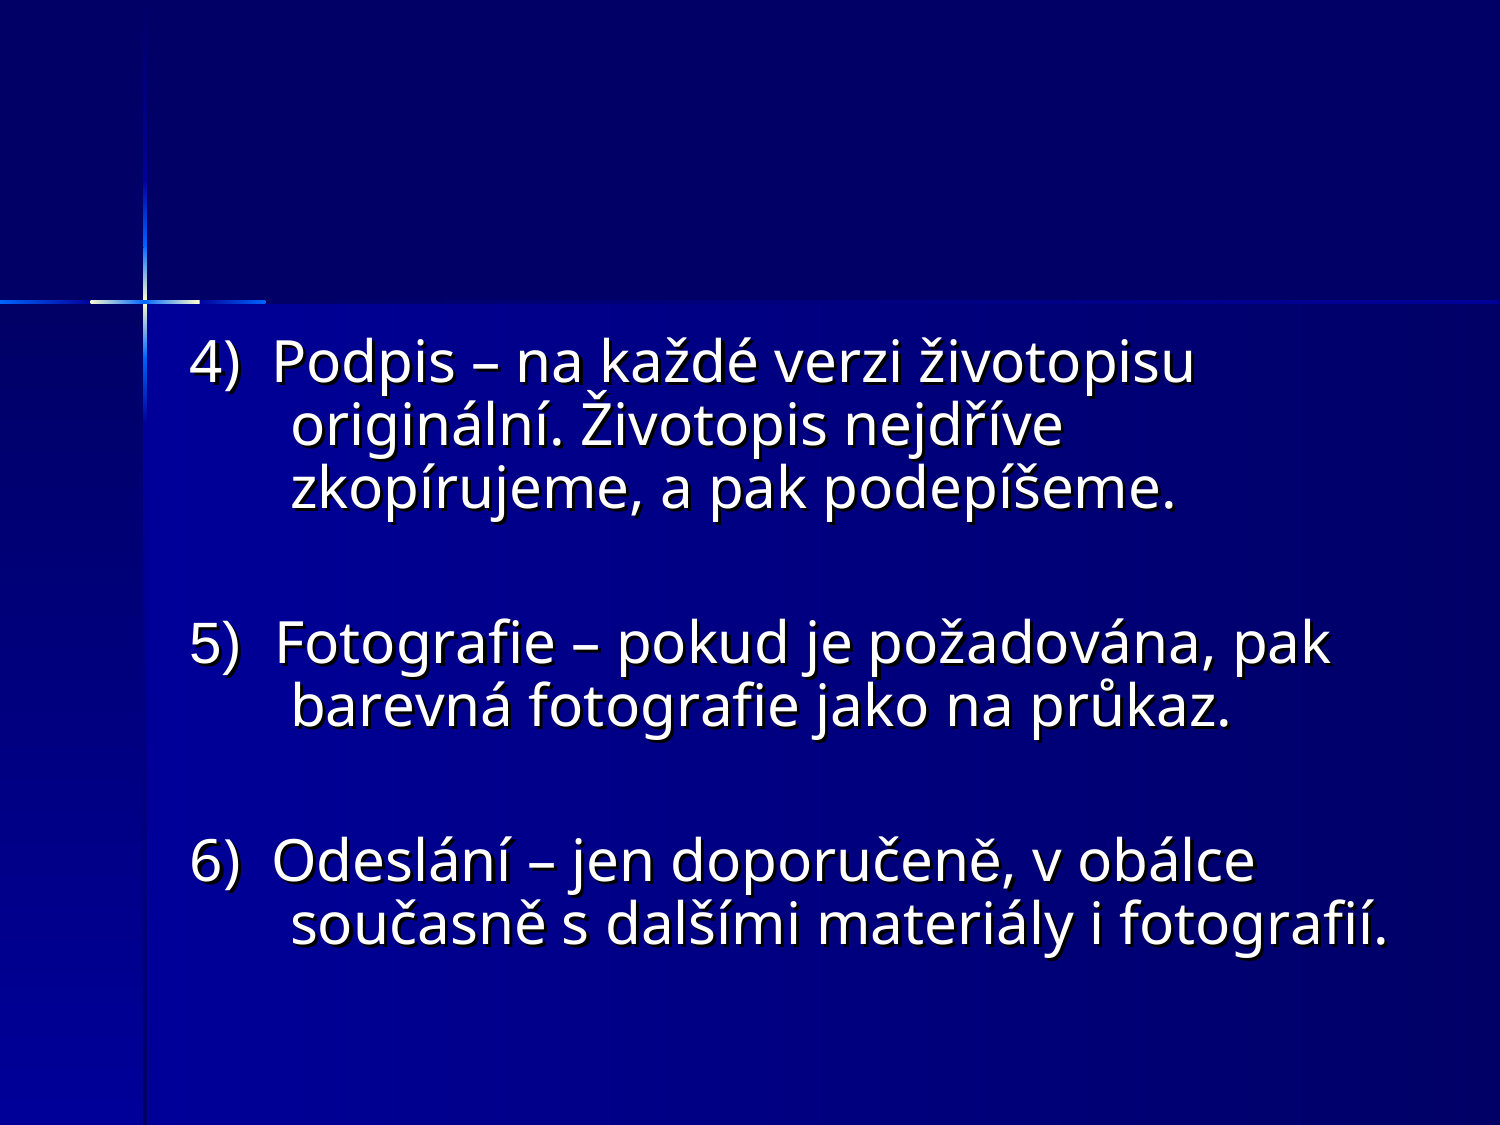

# 4) Podpis – na každé verzi životopisu originální. Životopis nejdříve zkopírujeme, a pak podepíšeme.
5) Fotografie – pokud je požadována, pak barevná fotografie jako na průkaz.
6) Odeslání – jen doporučeně, v obálce současně s dalšími materiály i fotografií.